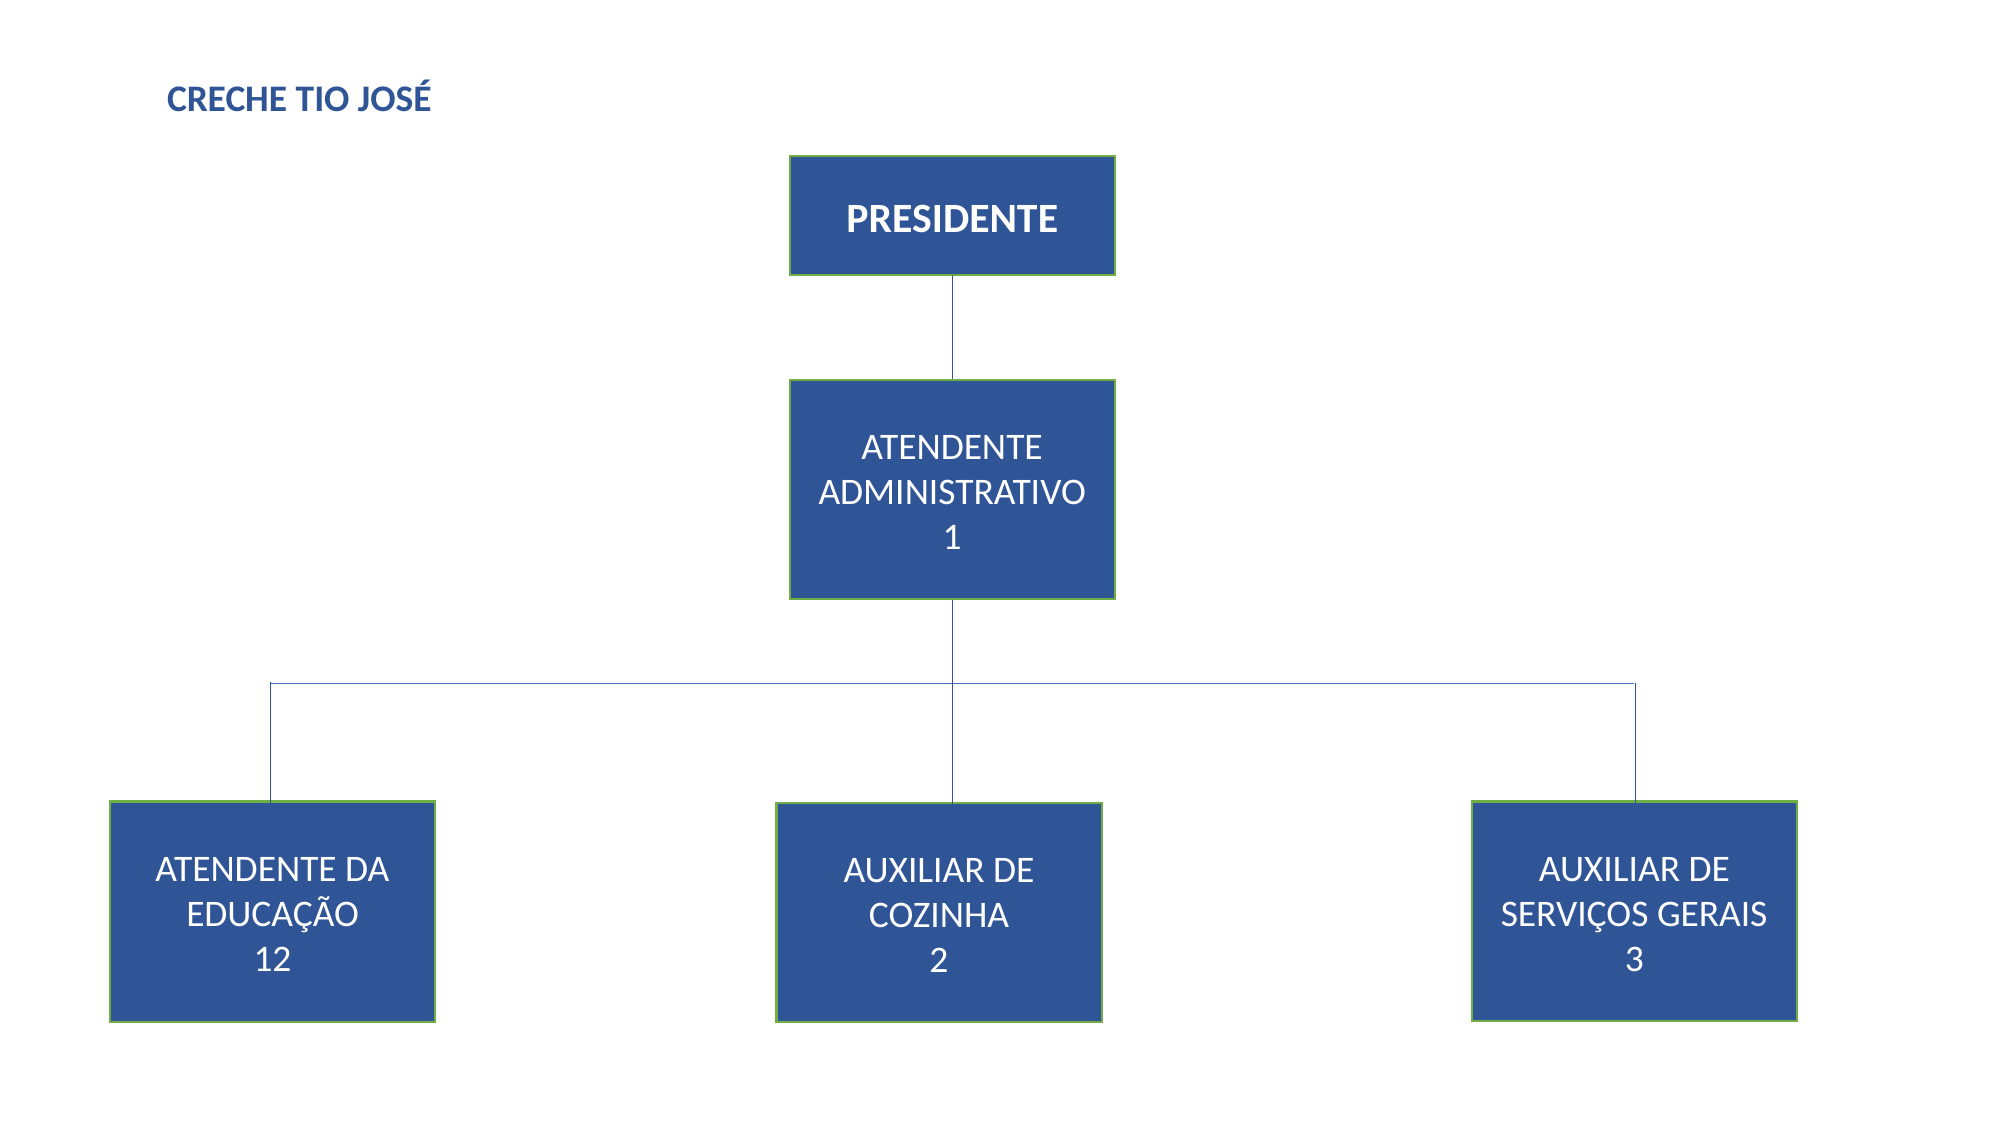

CRECHE TIO JOSÉ
PRESIDENTE
ATENDENTE ADMINISTRATIVO
1
ATENDENTE DA EDUCAÇÃO
12
AUXILIAR DE SERVIÇOS GERAIS
3
AUXILIAR DE COZINHA
2